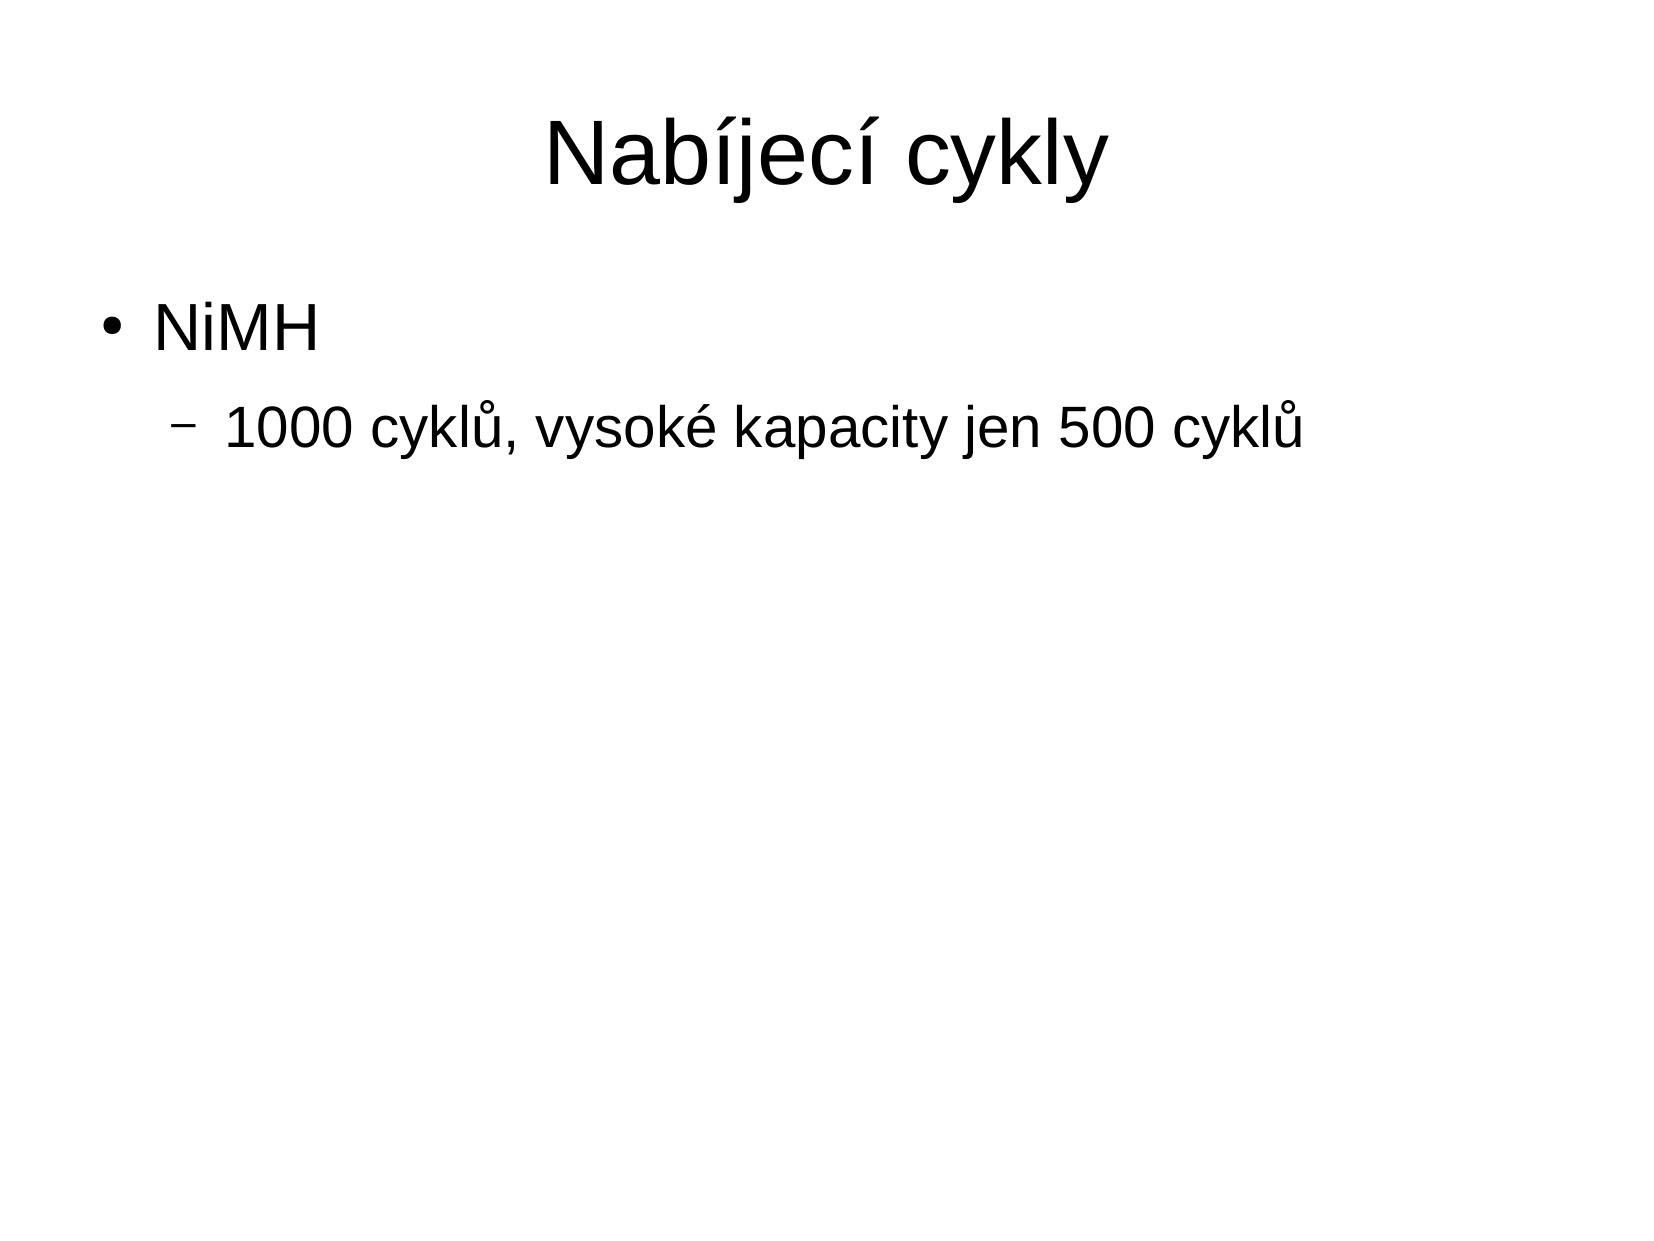

# Nabíjecí cykly
NiMH
1000 cyklů, vysoké kapacity jen 500 cyklů